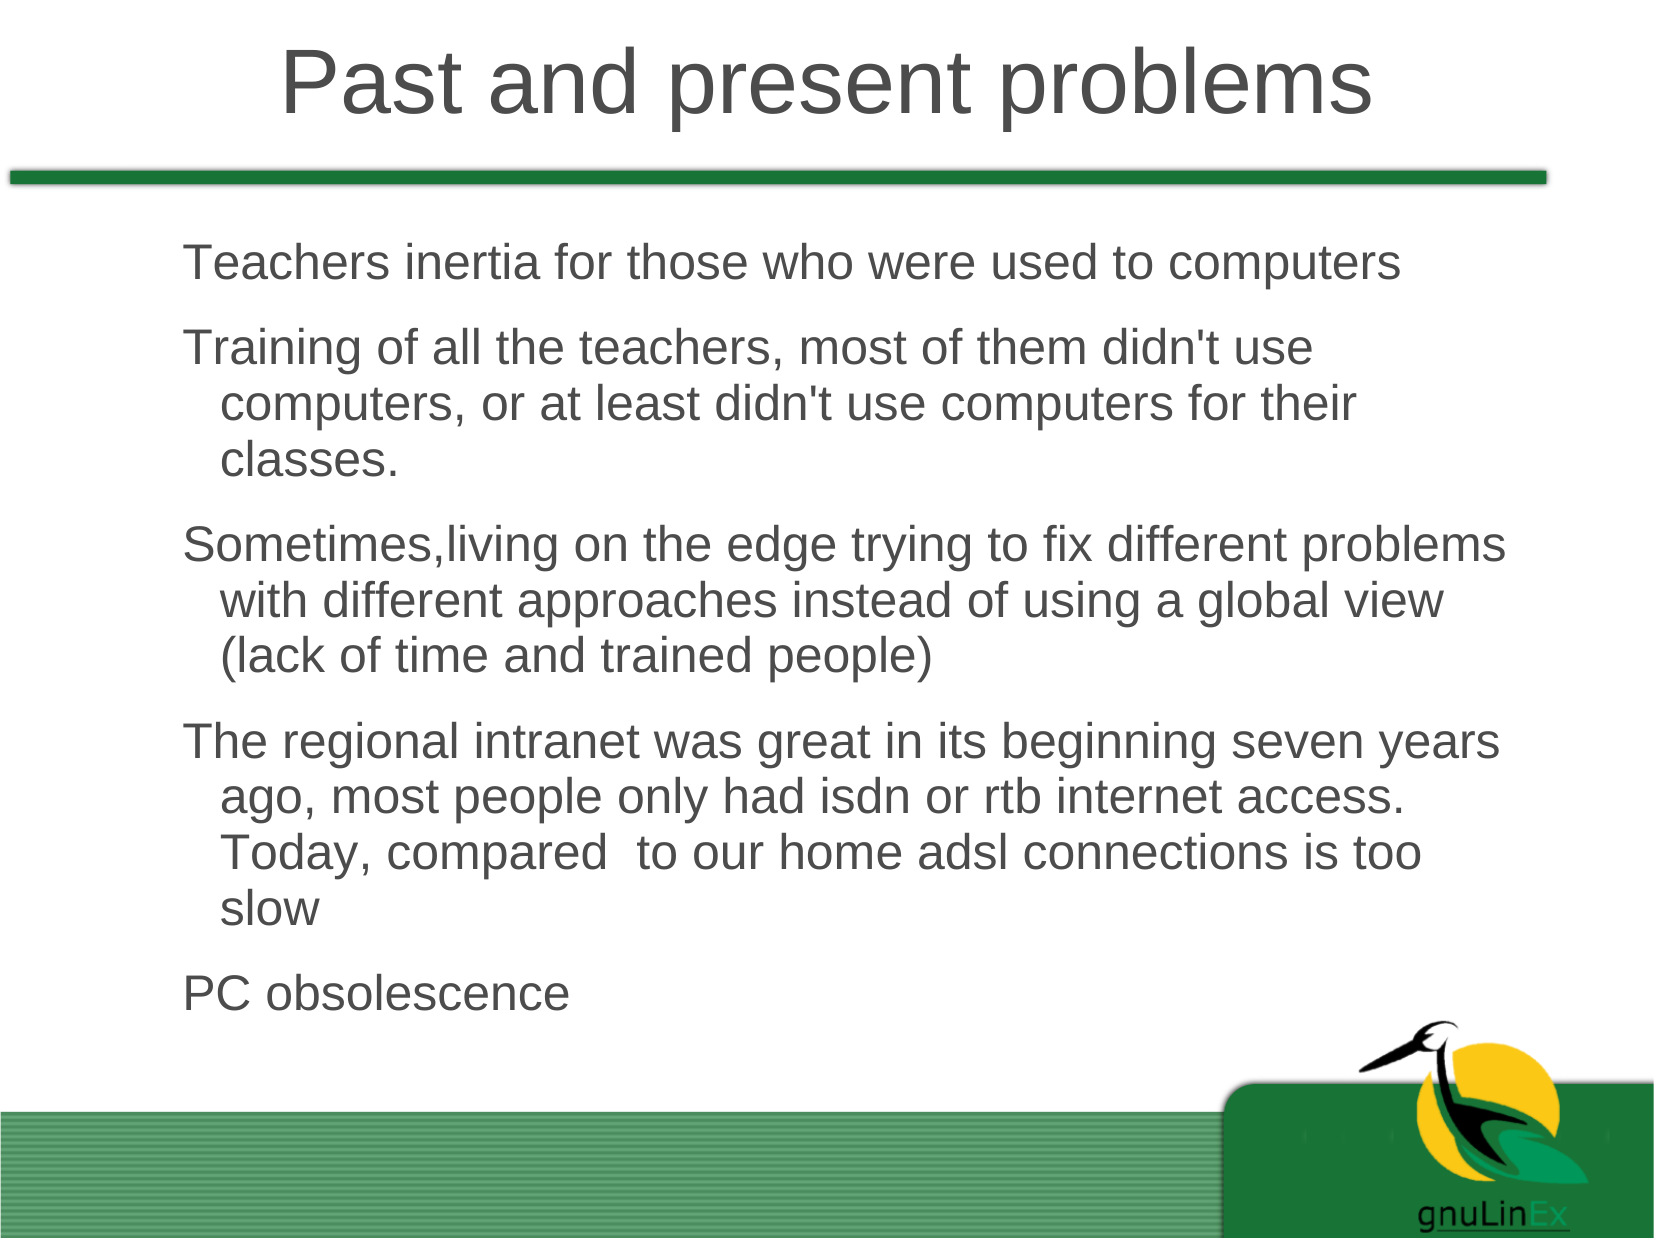

# Past and present problems
Teachers inertia for those who were used to computers
Training of all the teachers, most of them didn't use computers, or at least didn't use computers for their classes.
Sometimes,living on the edge trying to fix different problems with different approaches instead of using a global view (lack of time and trained people)
The regional intranet was great in its beginning seven years ago, most people only had isdn or rtb internet access. Today, compared to our home adsl connections is too slow
PC obsolescence